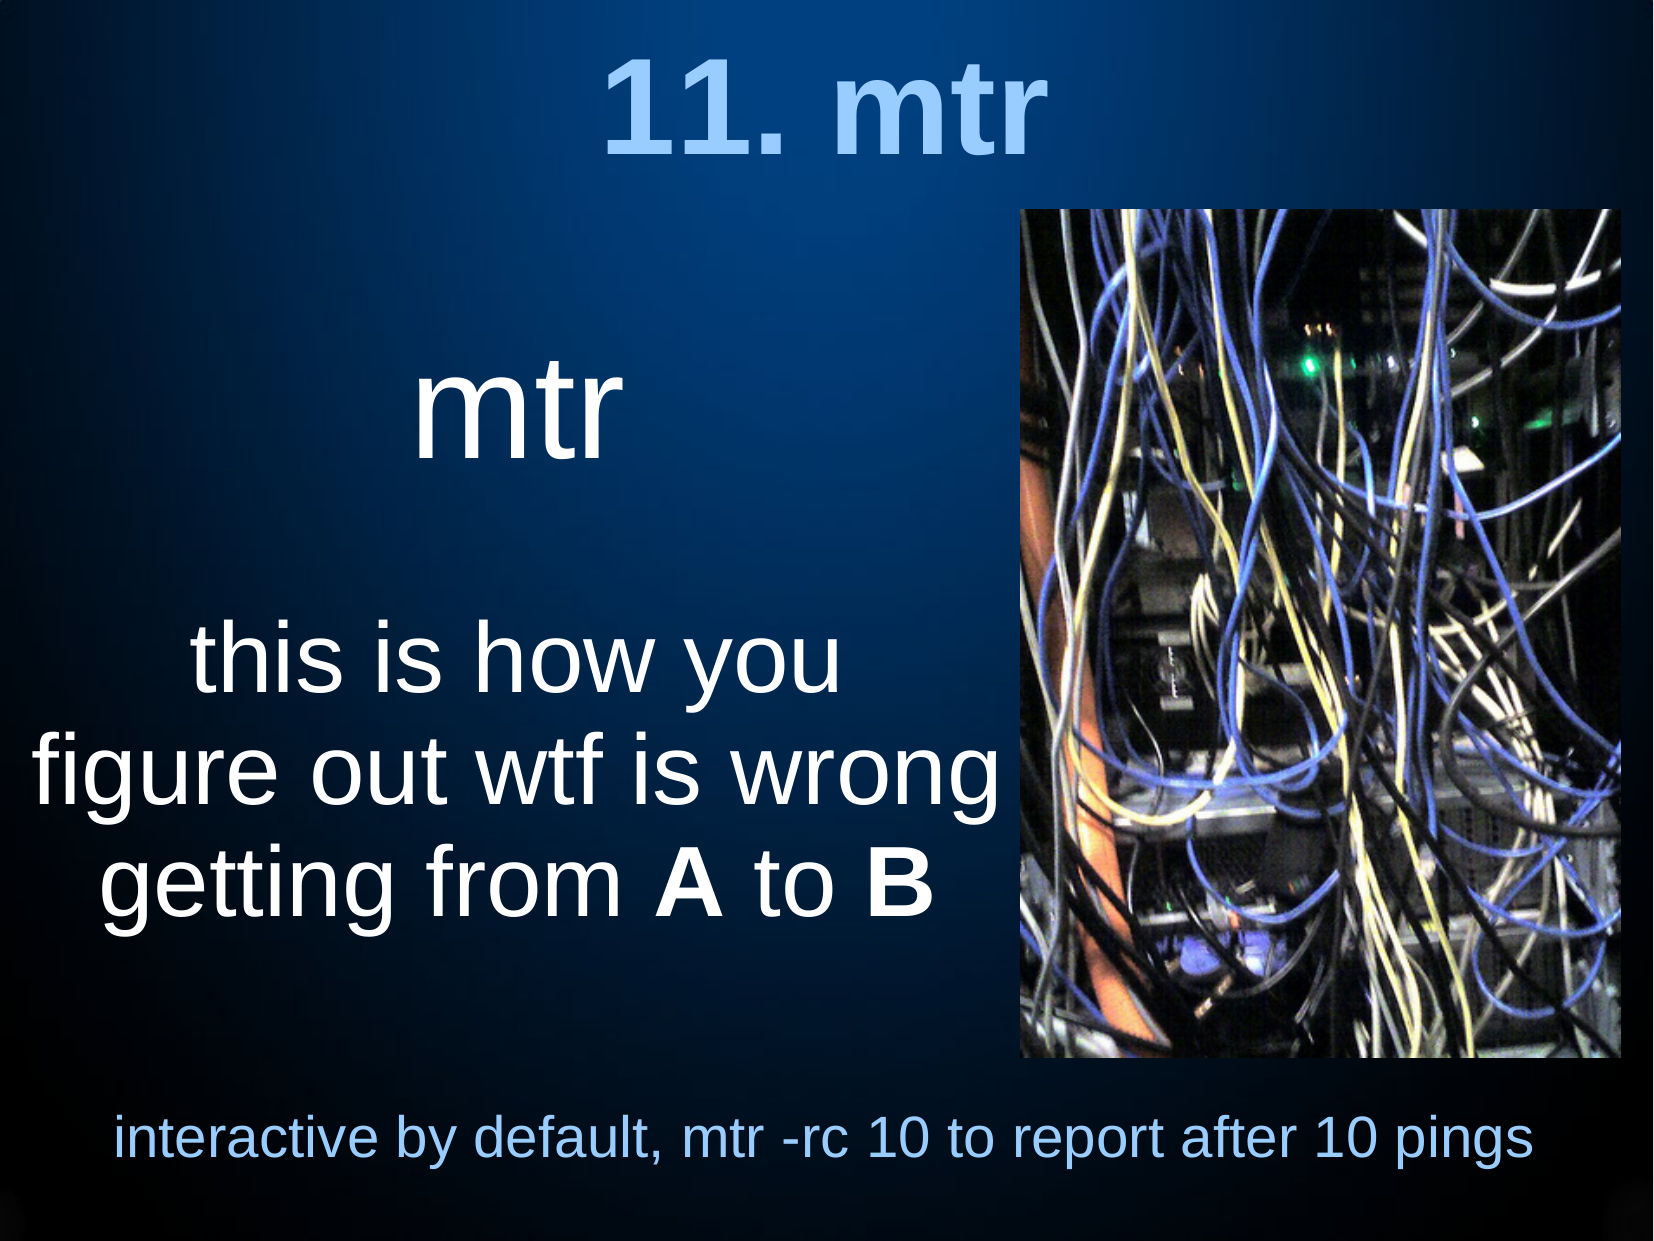

# 11. mtr
mtr
this is how you
figure out wtf is wrong getting from A to B
interactive by default, mtr -rc 10 to report after 10 pings